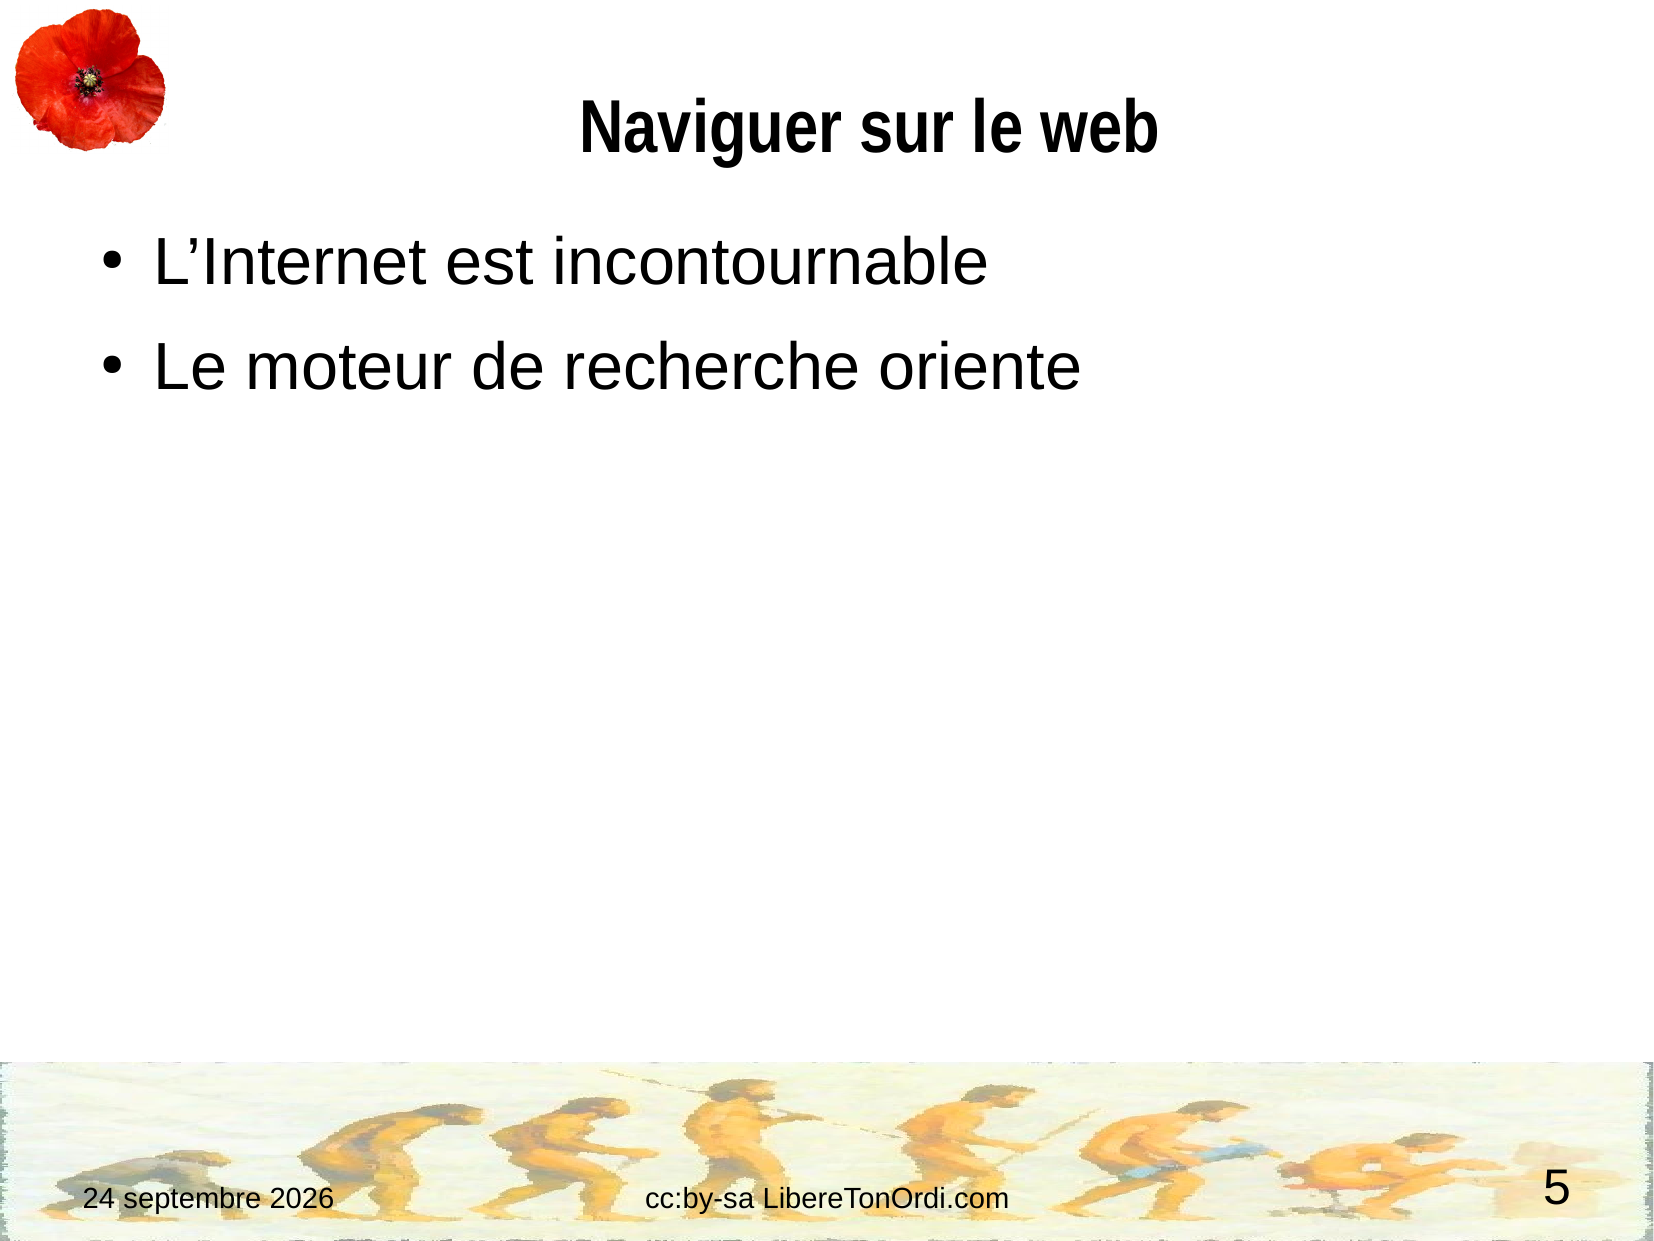

# Naviguer sur le web
L’Internet est incontournable
Le moteur de recherche oriente
cc:by-sa LibereTonOrdi.com
5